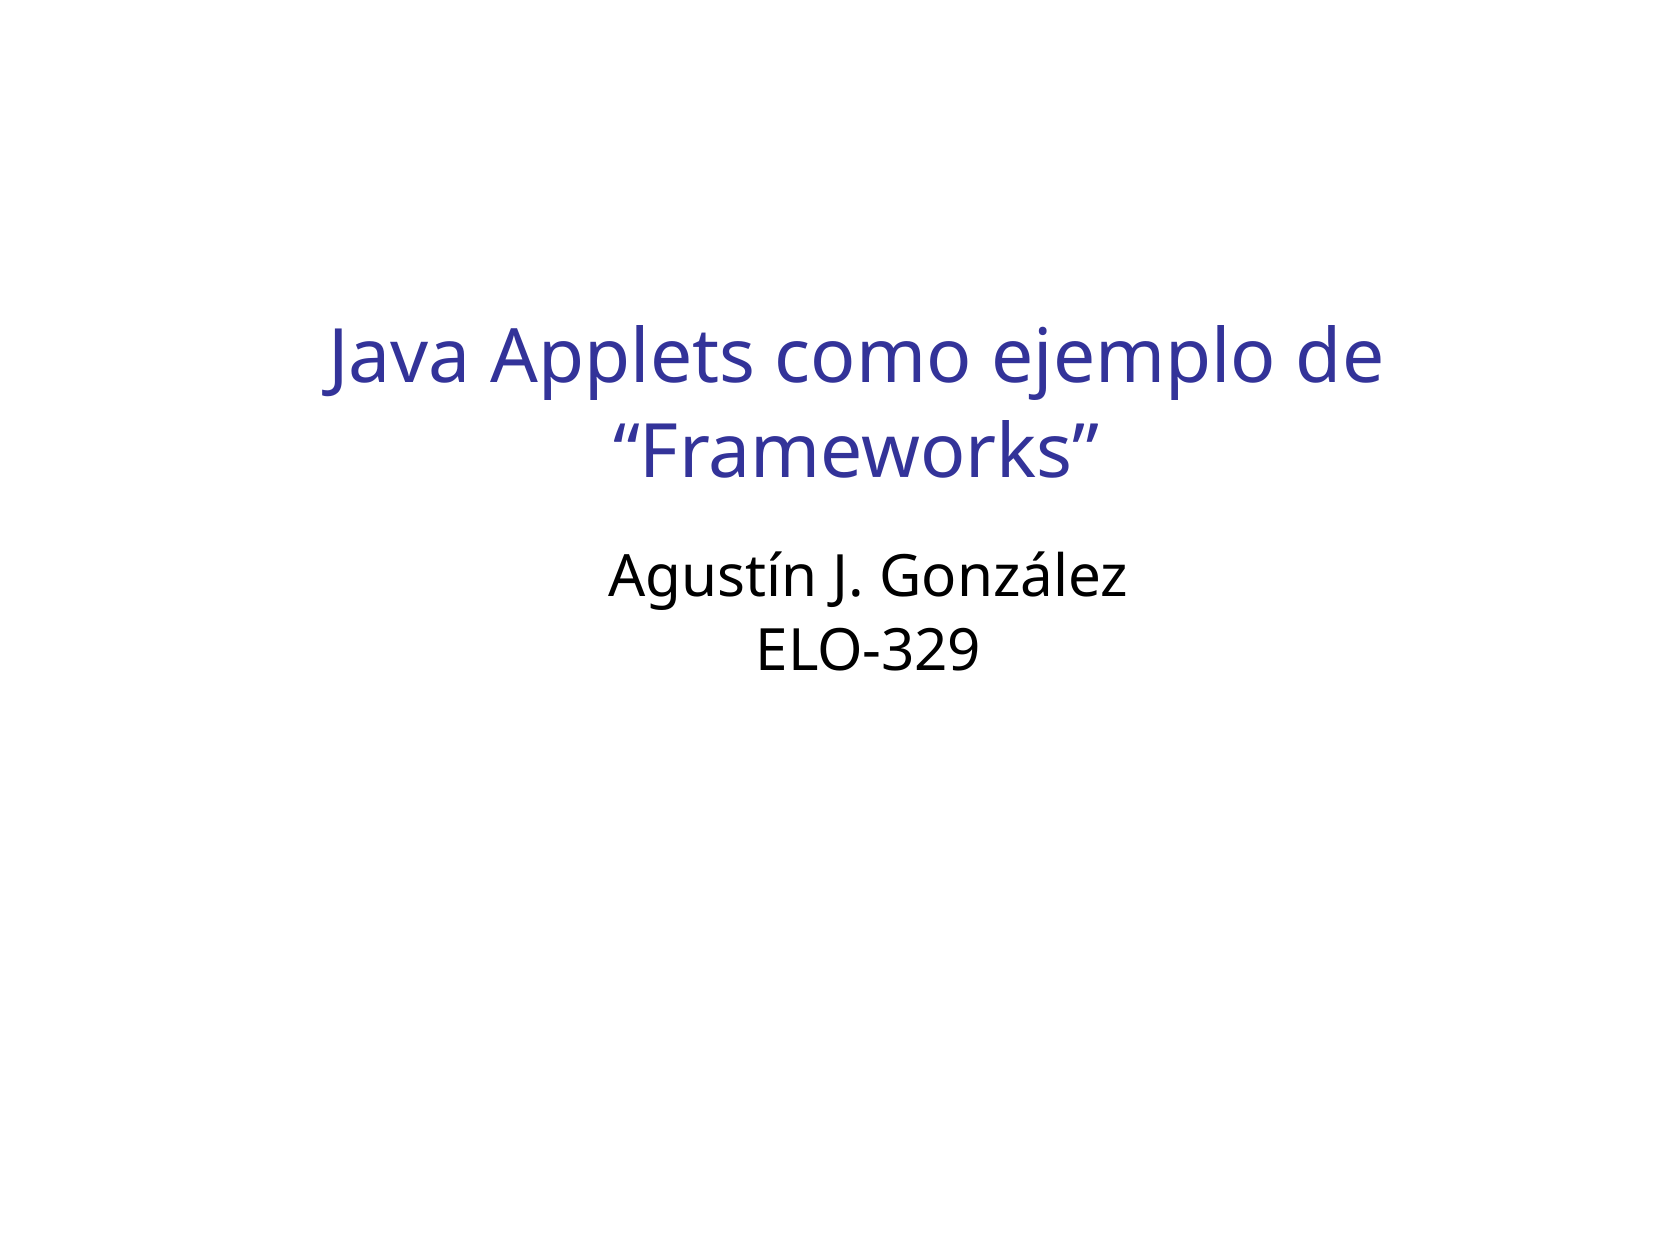

# Java Applets como ejemplo de “Frameworks”
Agustín J. González
ELO-329